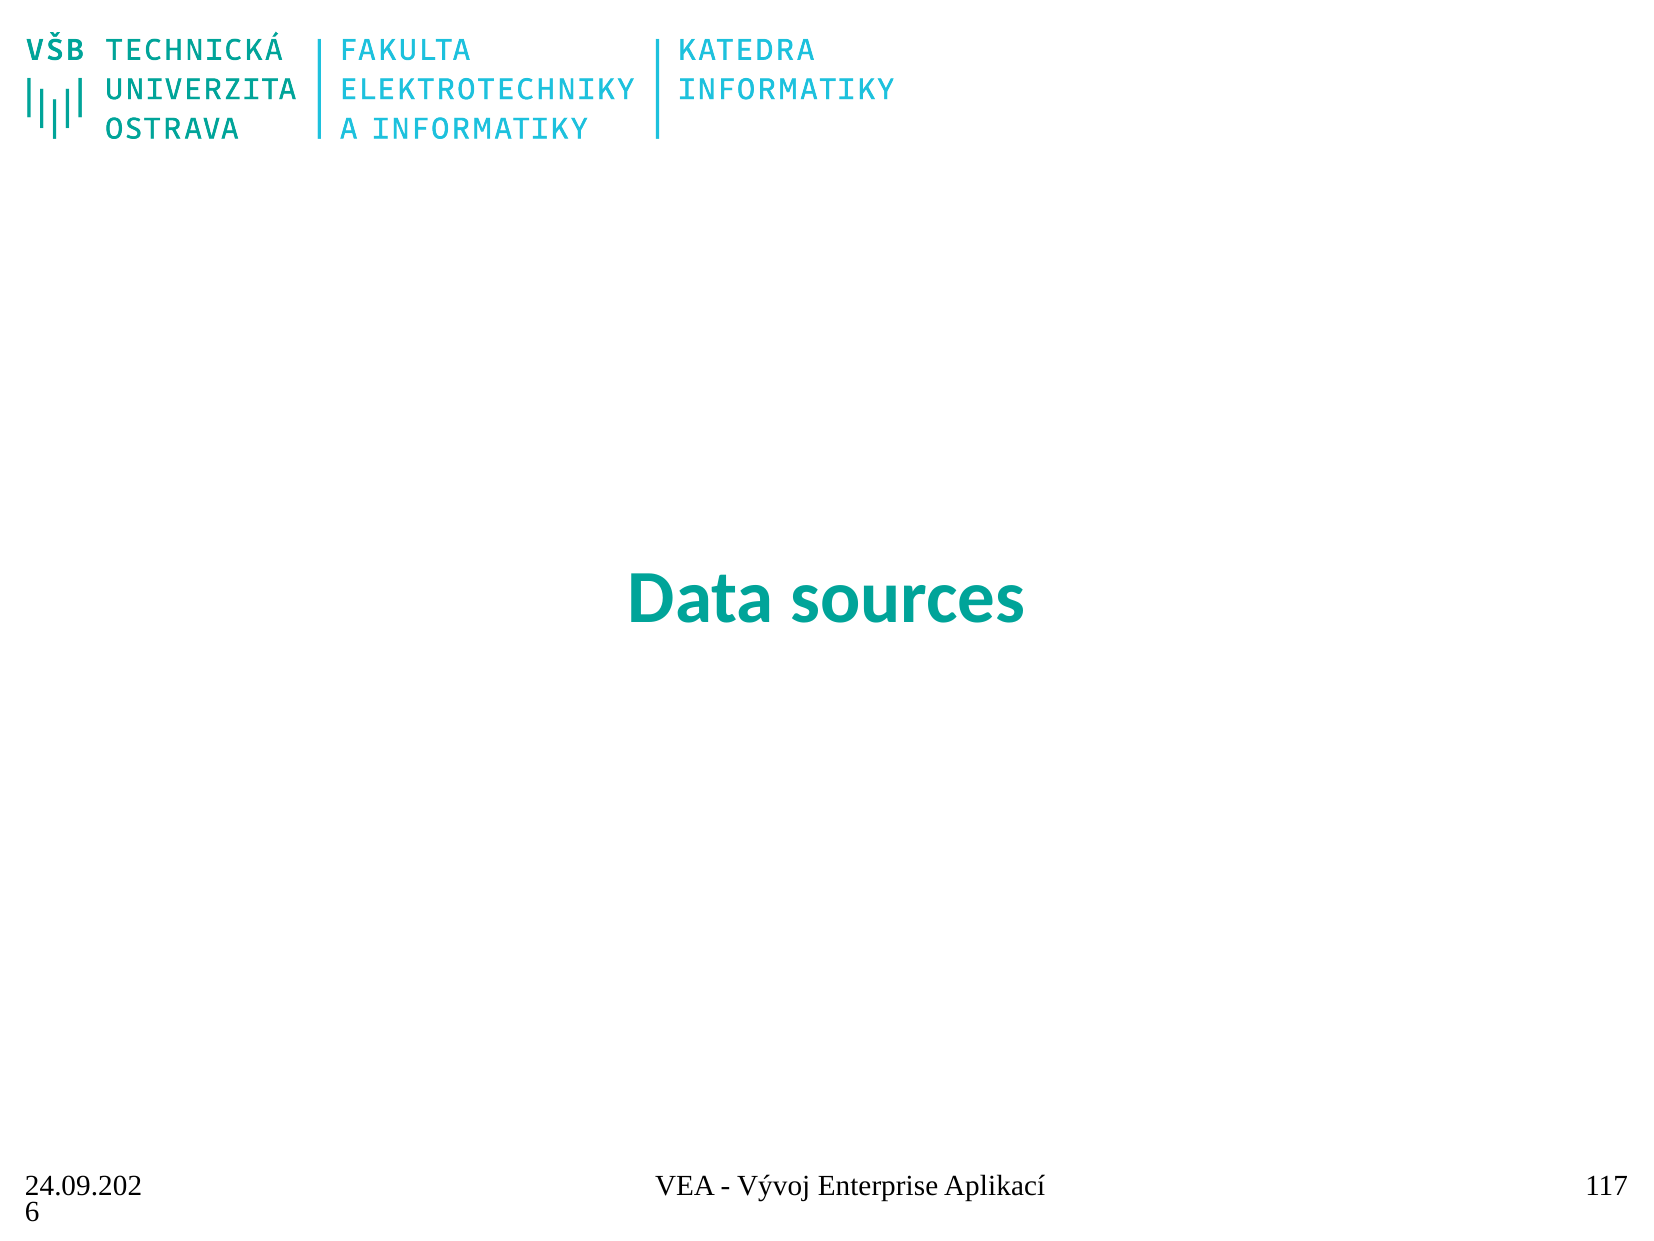

# Data sources
VEA - Vývoj Enterprise Aplikací
117